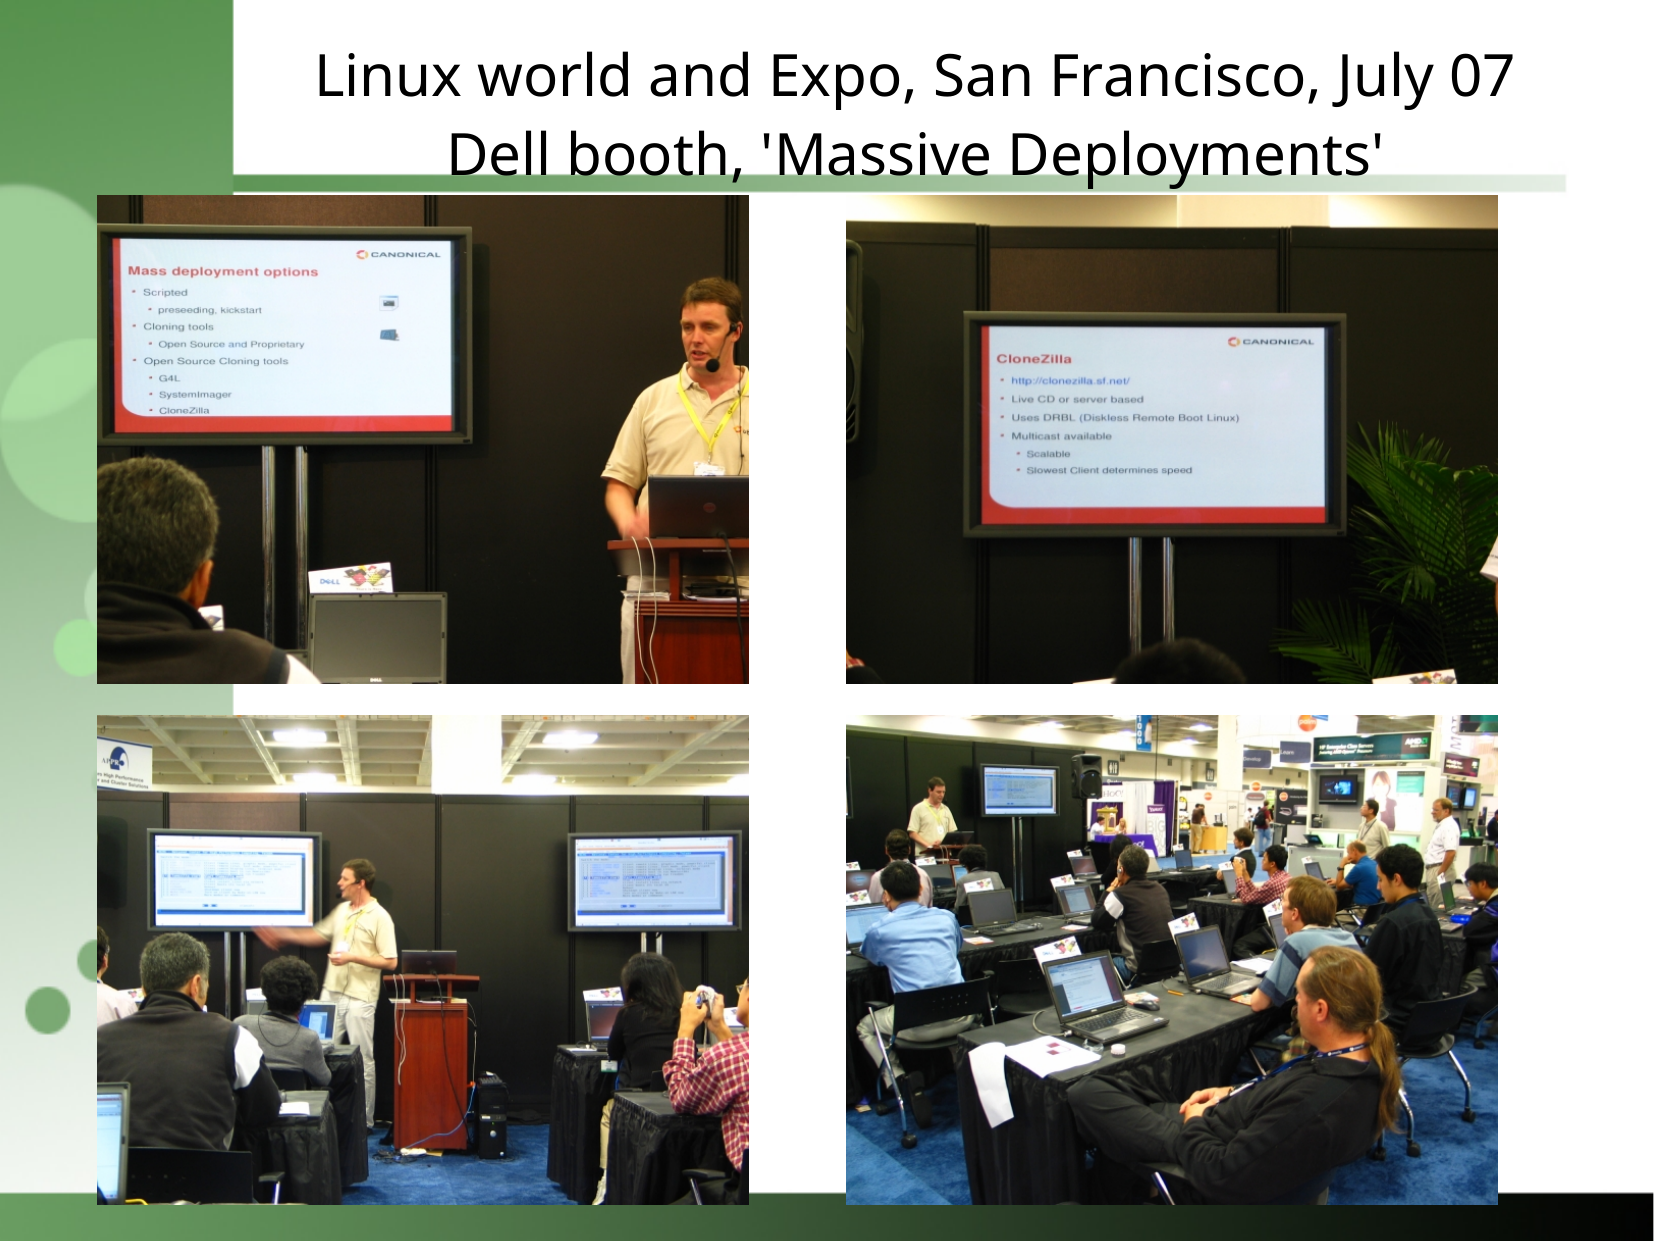

# Linux world and Expo, San Francisco, July 07 Dell booth, 'Massive Deployments'